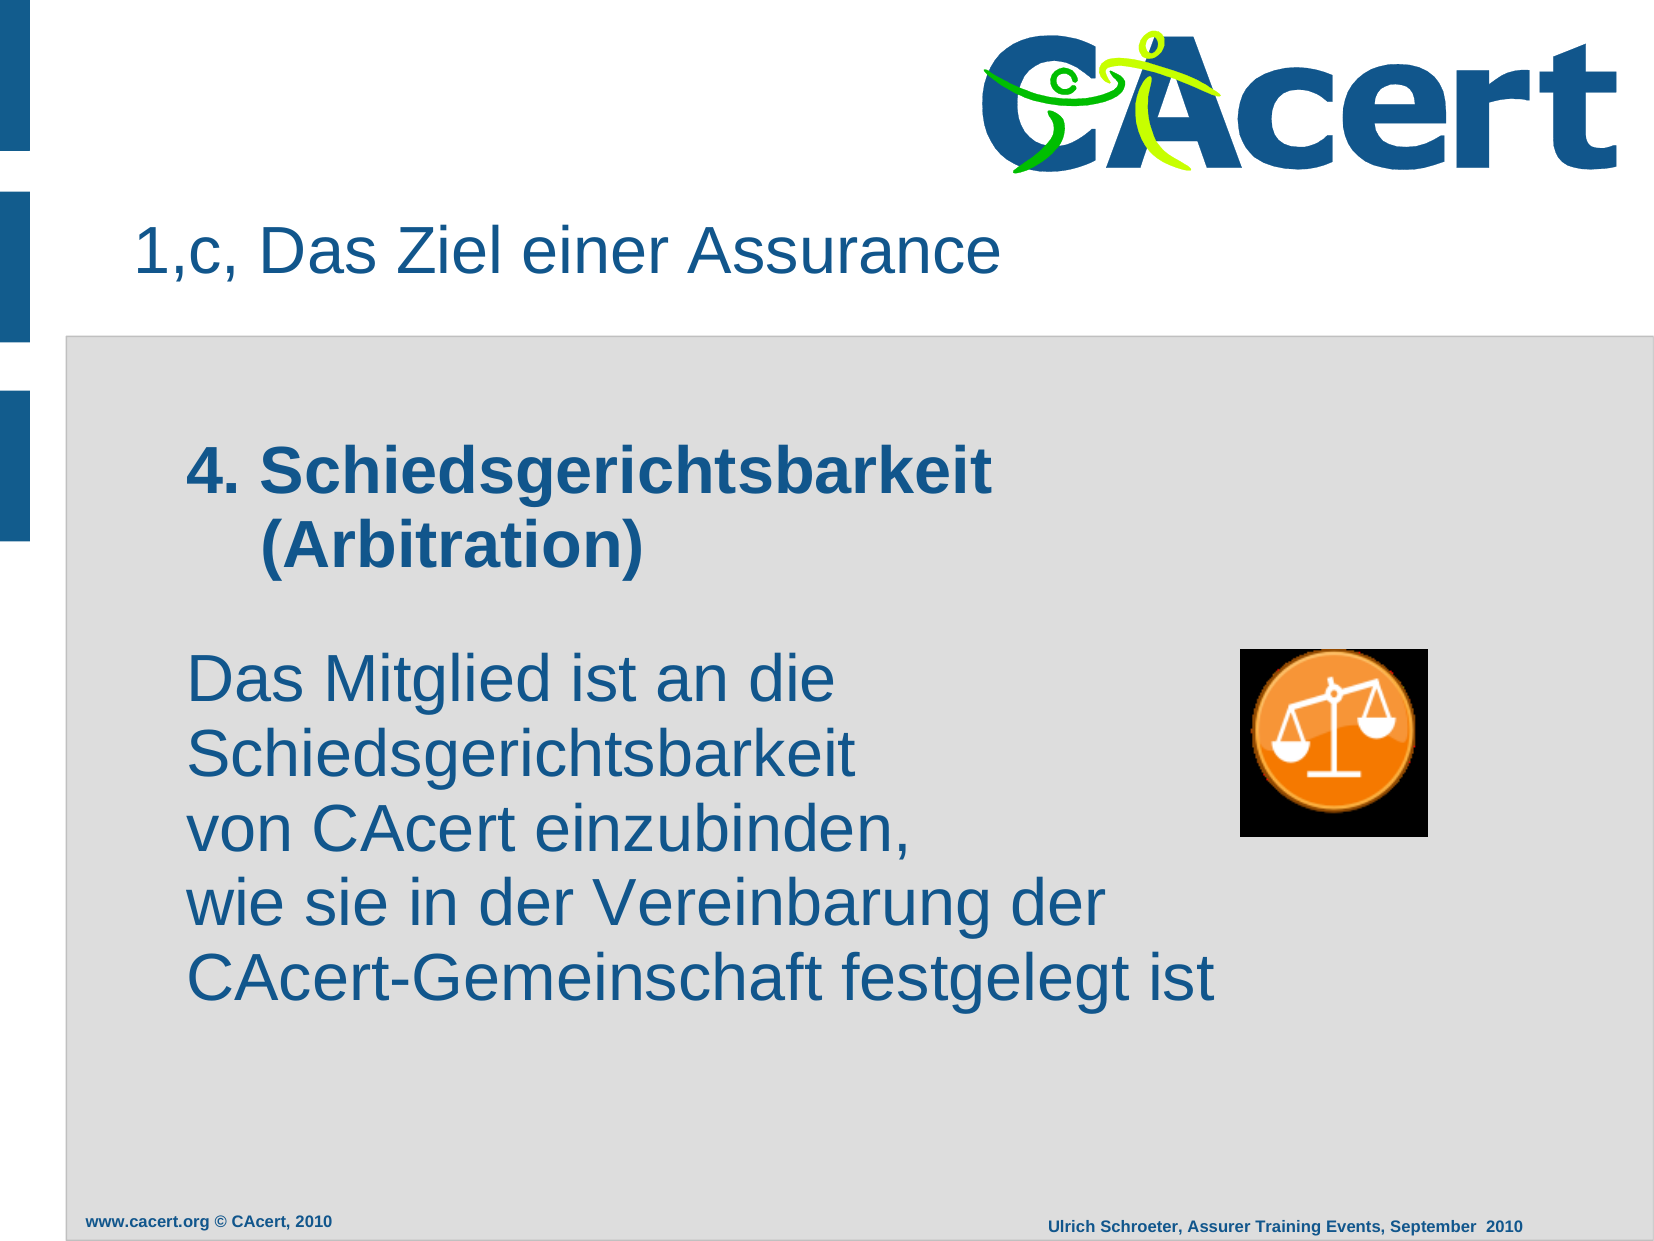

1,c, Das Ziel einer Assurance
4. Schiedsgerichtsbarkeit
 (Arbitration)
Das Mitglied ist an die
Schiedsgerichtsbarkeit
von CAcert einzubinden,
wie sie in der Vereinbarung der
CAcert-Gemeinschaft festgelegt ist